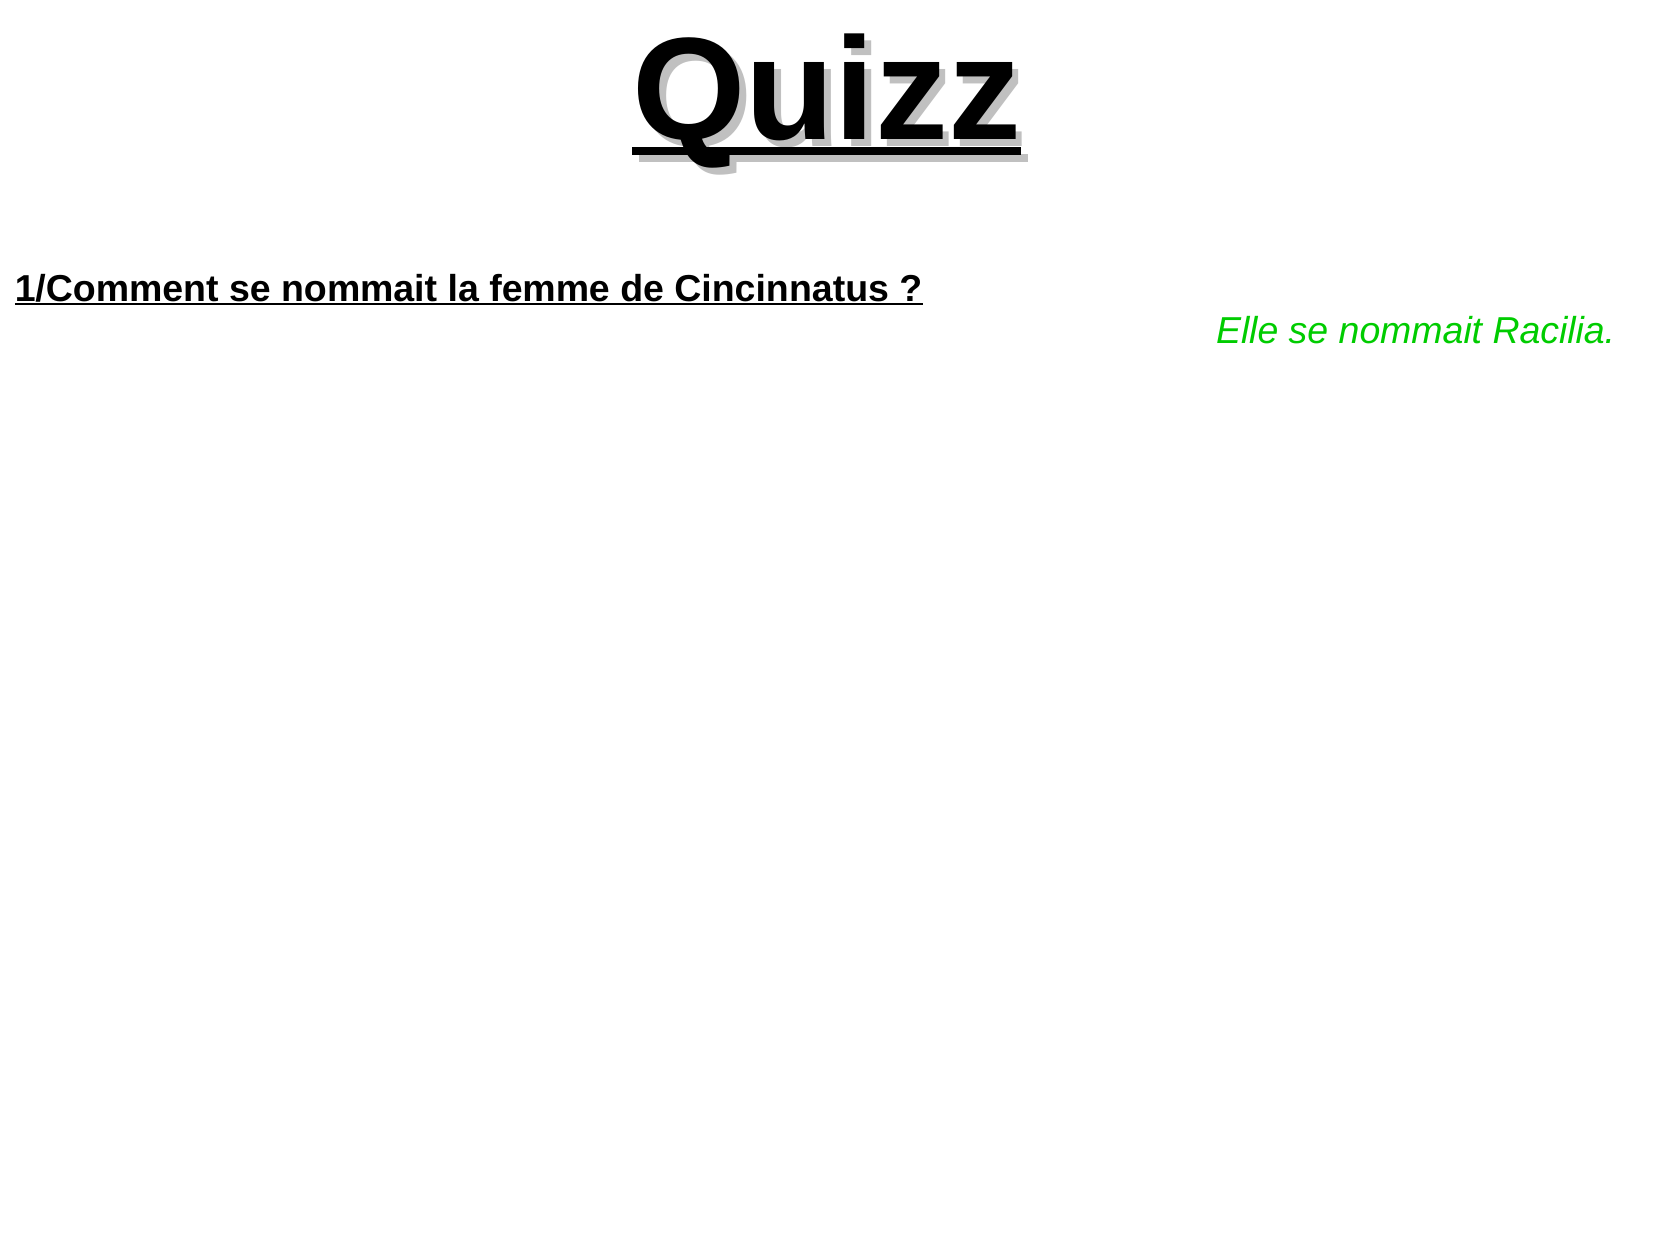

Quizz
1/Comment se nommait la femme de Cincinnatus ?
Elle se nommait Racilia.